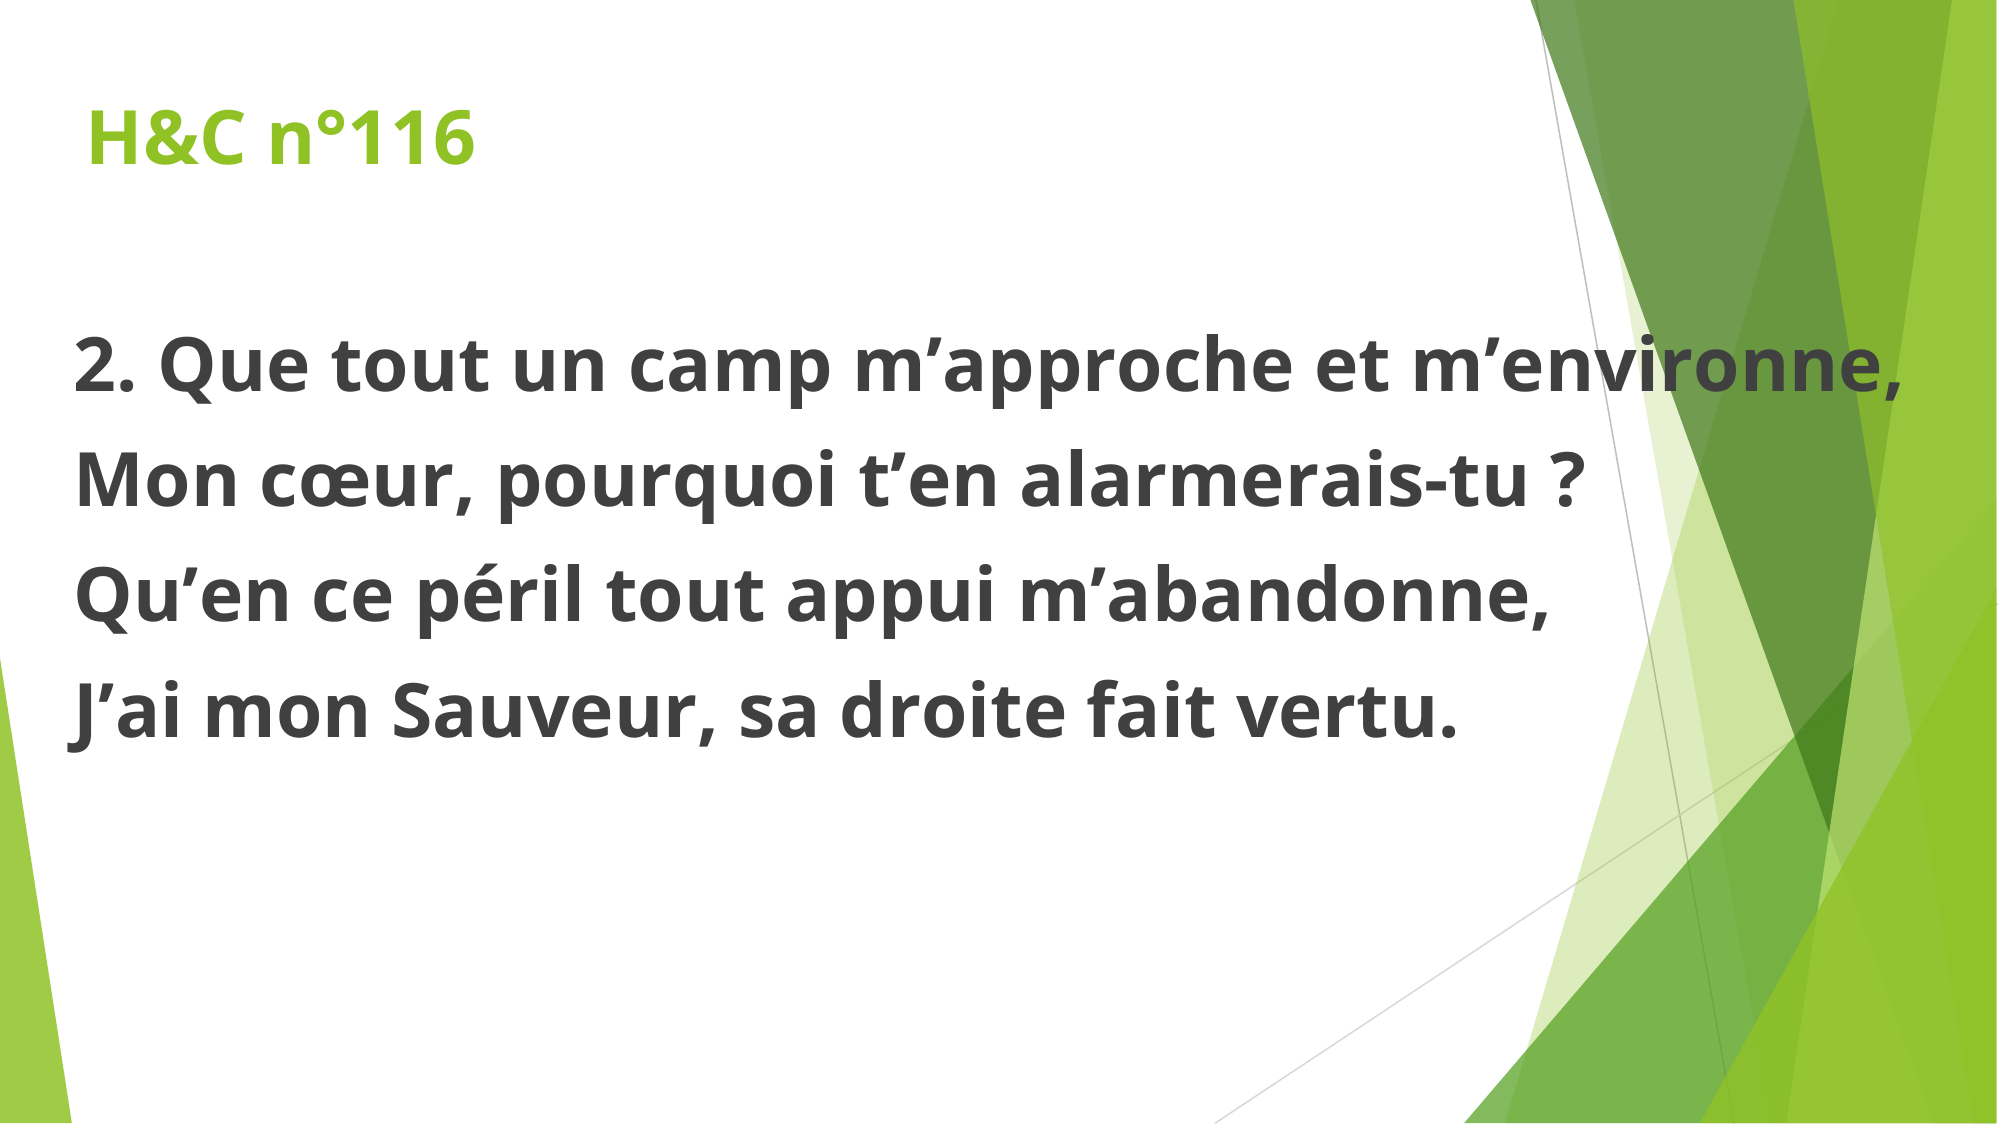

H&C n°116
2. Que tout un camp m’approche et m’environne,
Mon cœur, pourquoi t’en alarmerais-tu ?
Qu’en ce péril tout appui m’abandonne,
J’ai mon Sauveur, sa droite fait vertu.